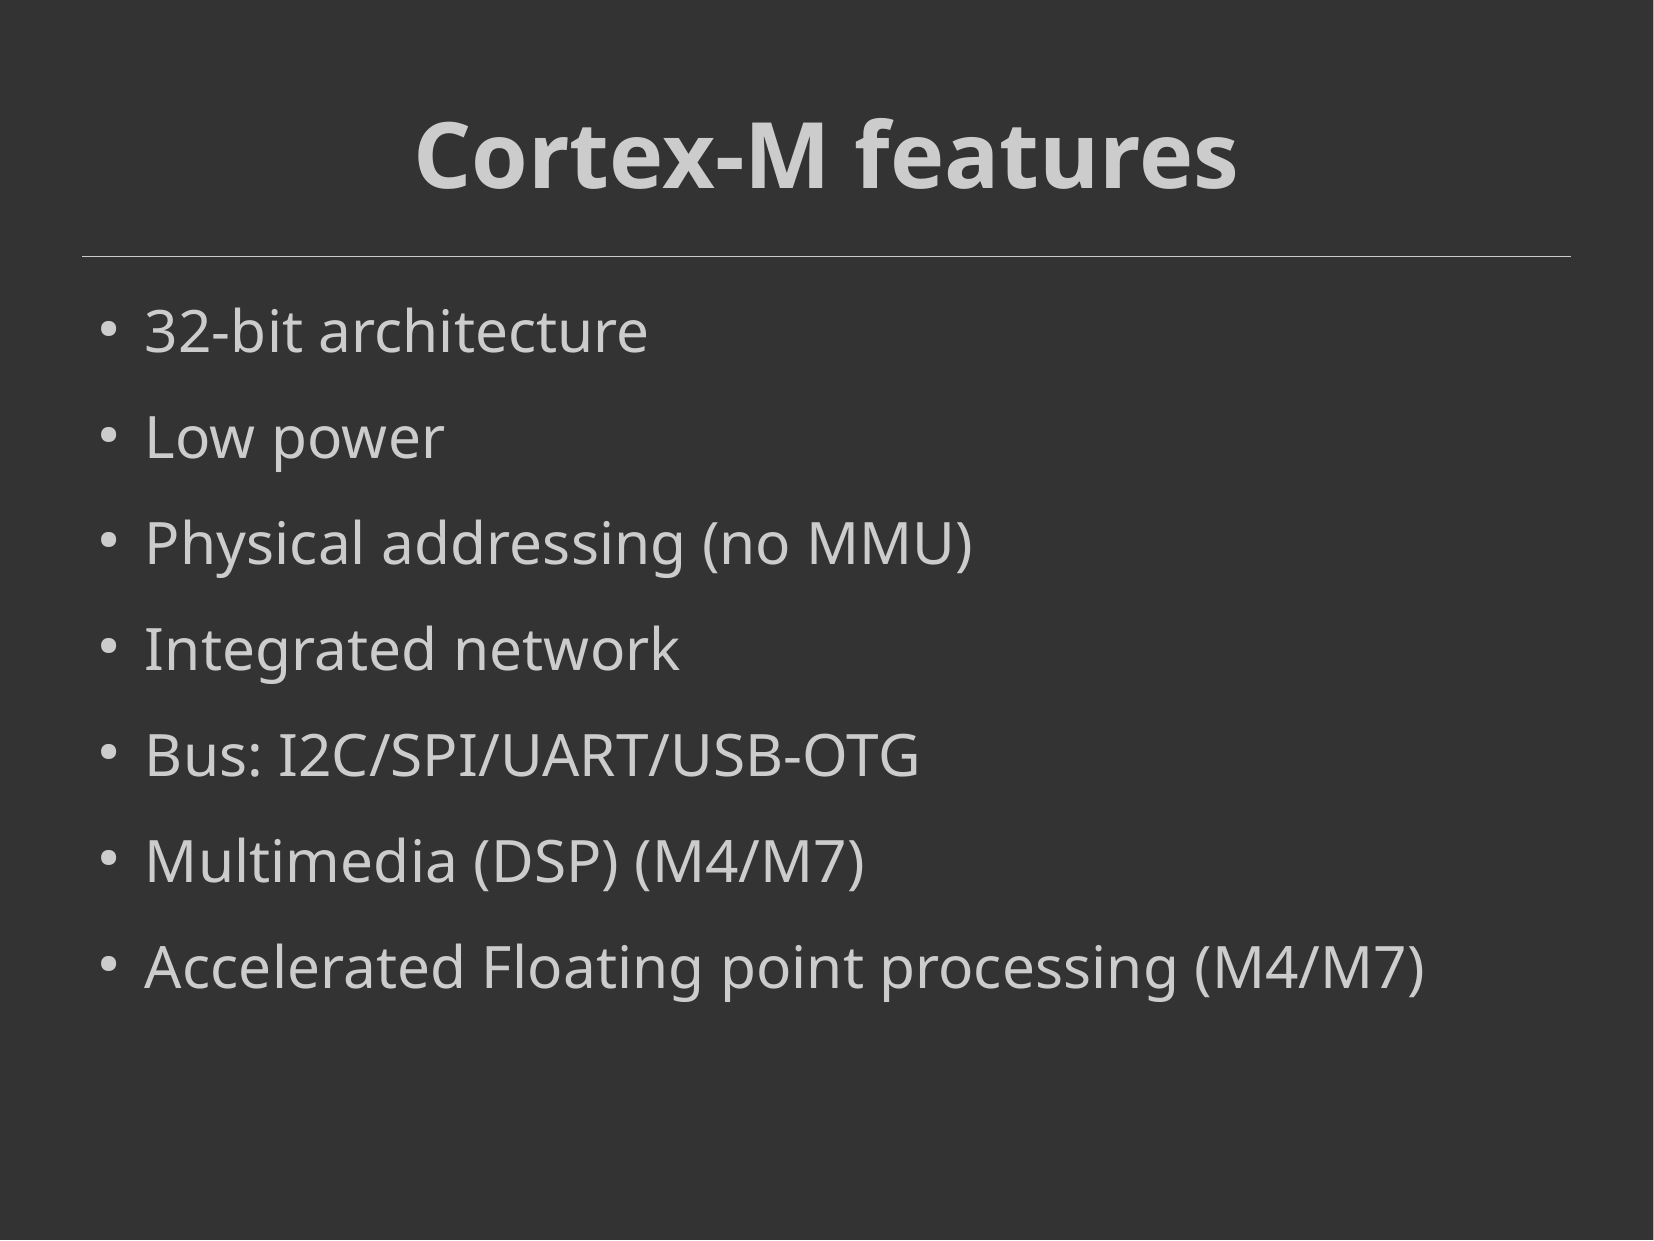

# Cortex-M features
32-bit architecture
Low power
Physical addressing (no MMU)
Integrated network
Bus: I2C/SPI/UART/USB-OTG
Multimedia (DSP) (M4/M7)
Accelerated Floating point processing (M4/M7)